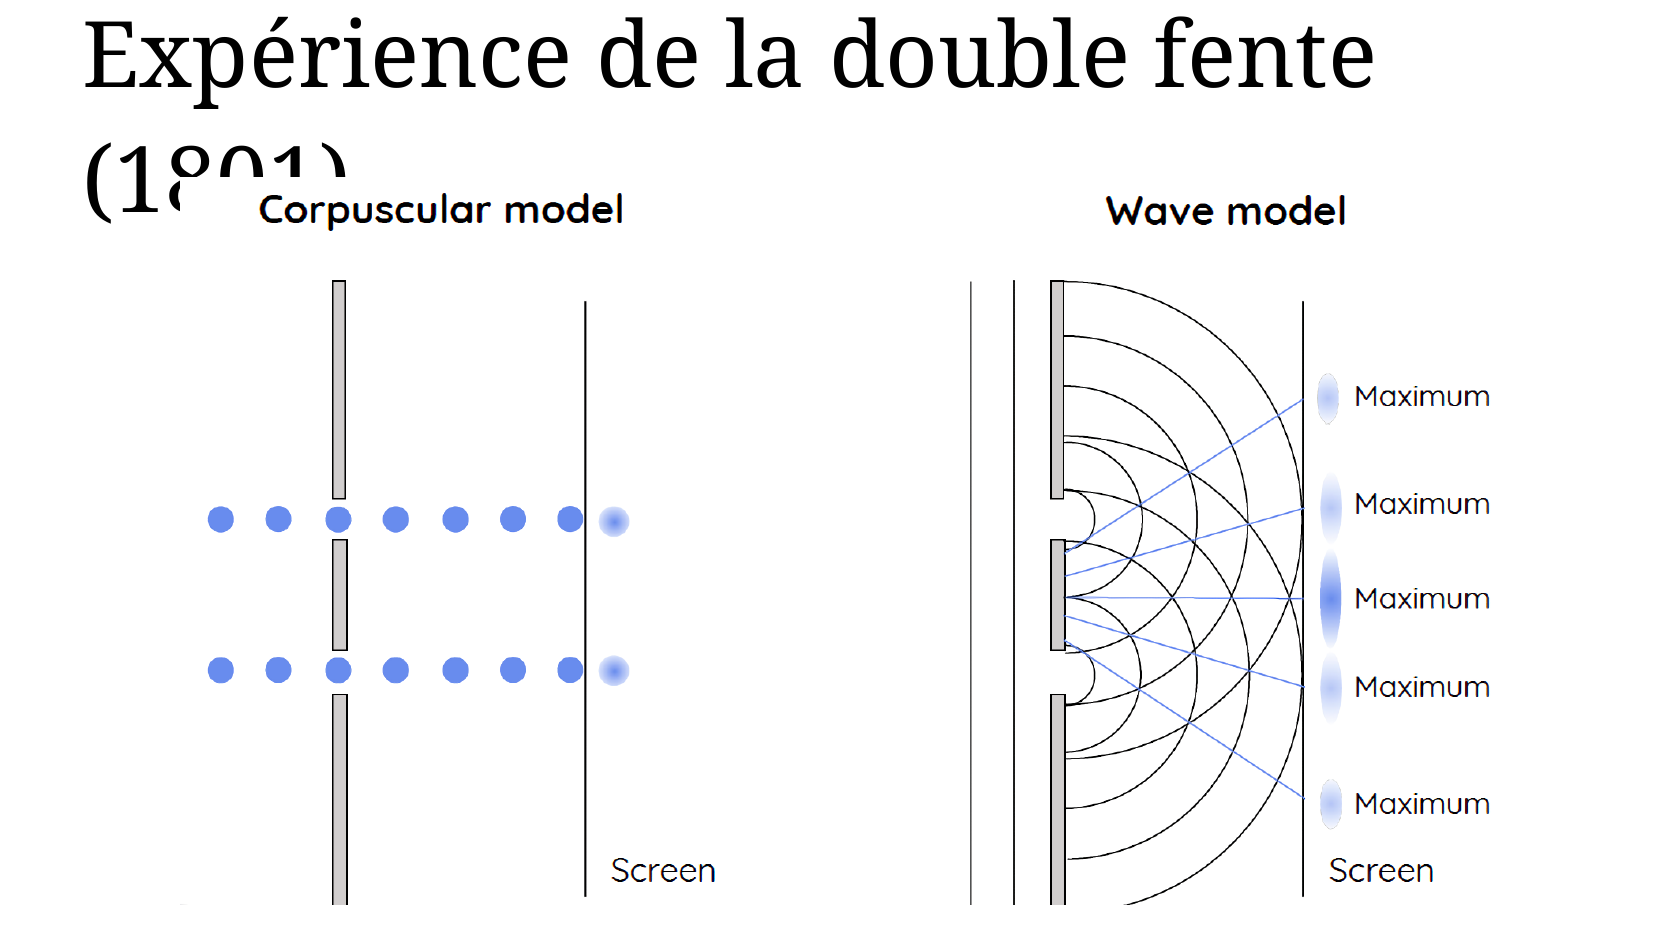

# Expérience de la double fente (1801)